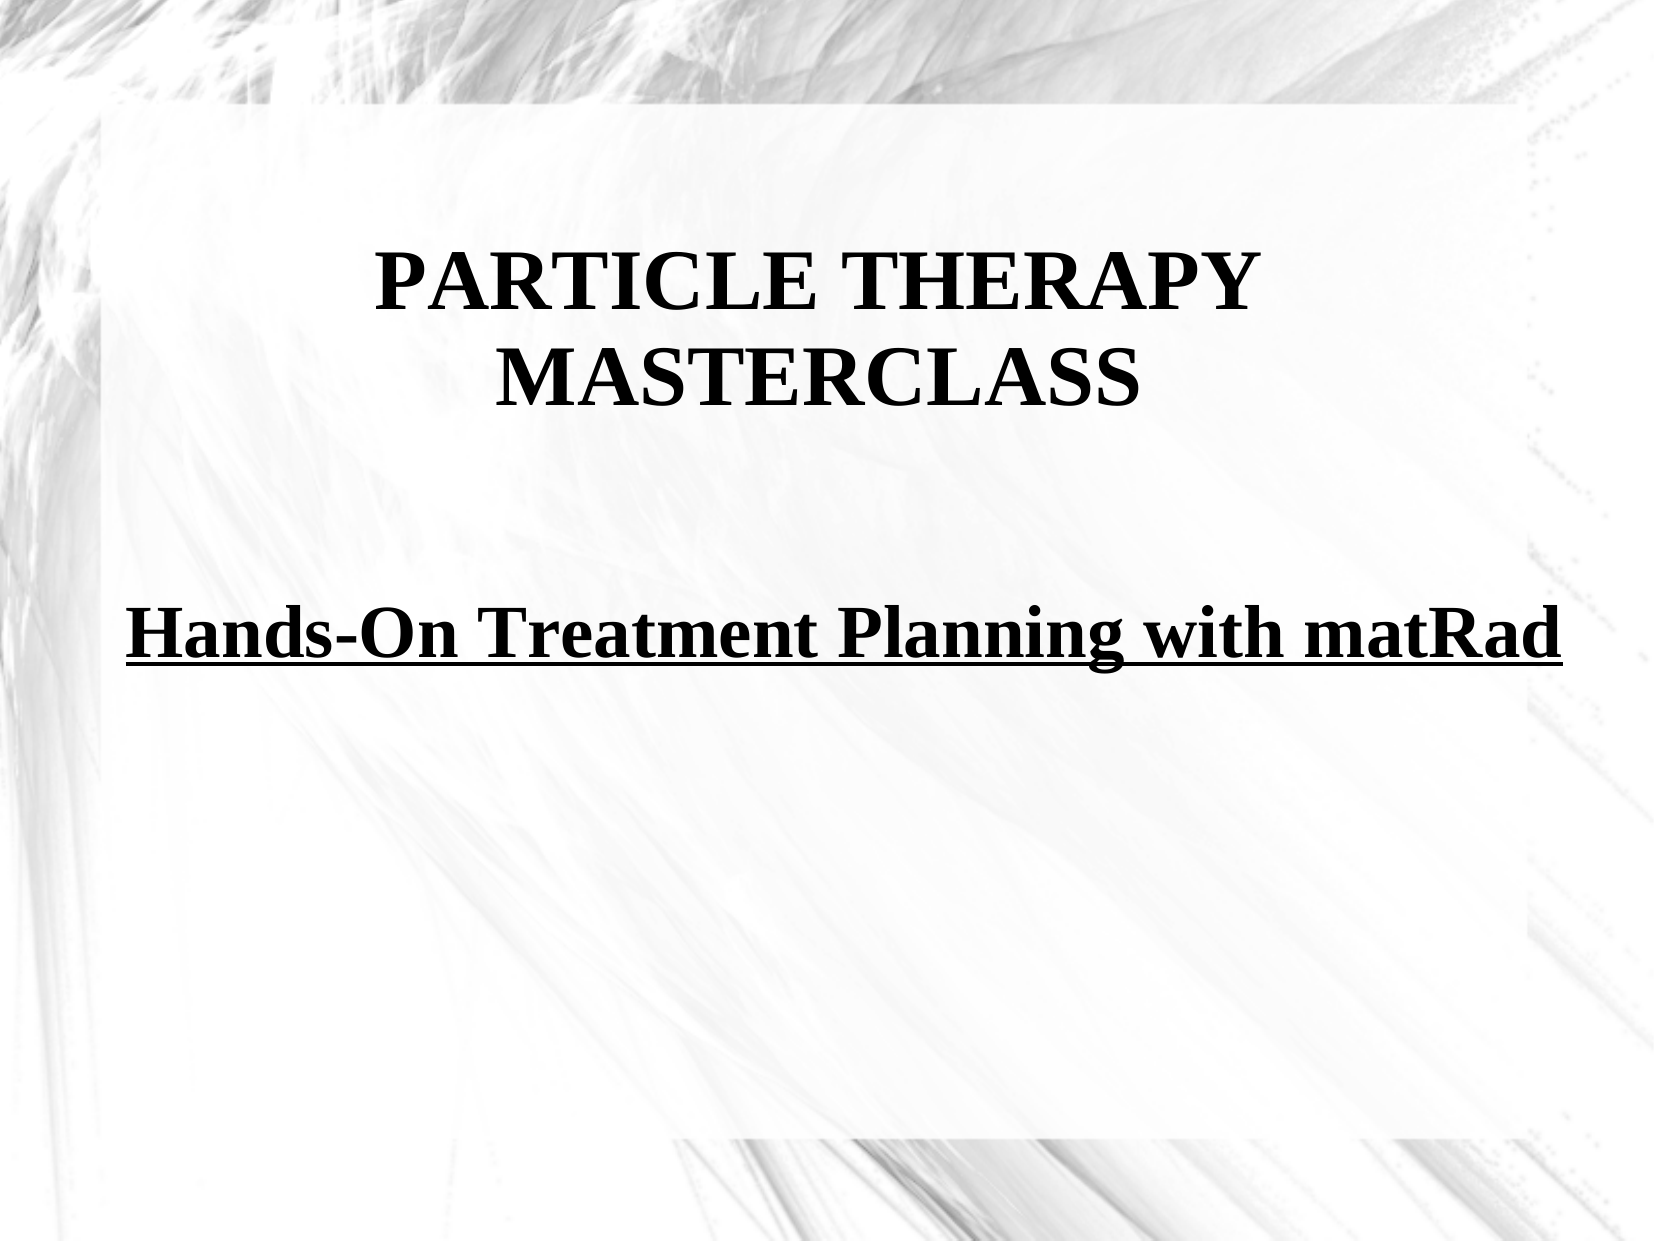

# PARTICLE THERAPY MASTERCLASS
Hands-On Treatment Planning with matRad